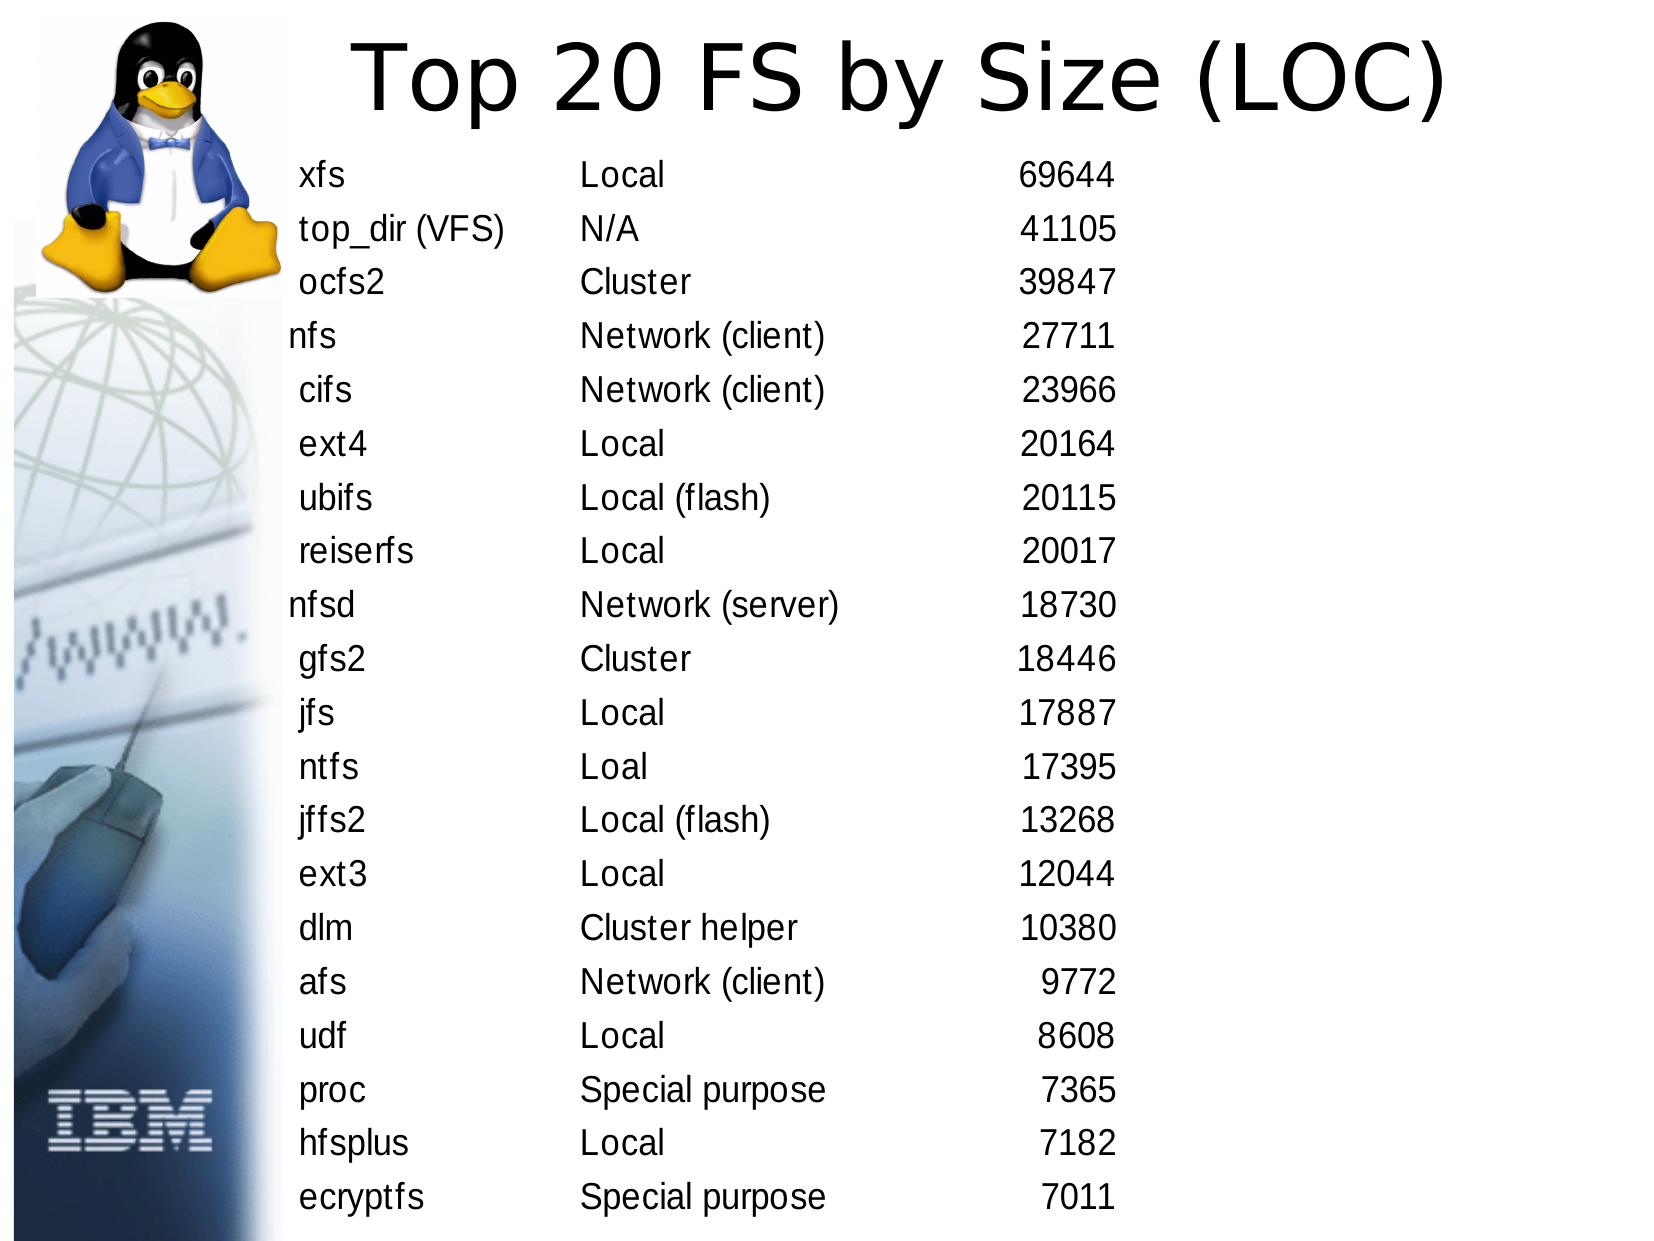

# Top 20 FS by Size (LOC)